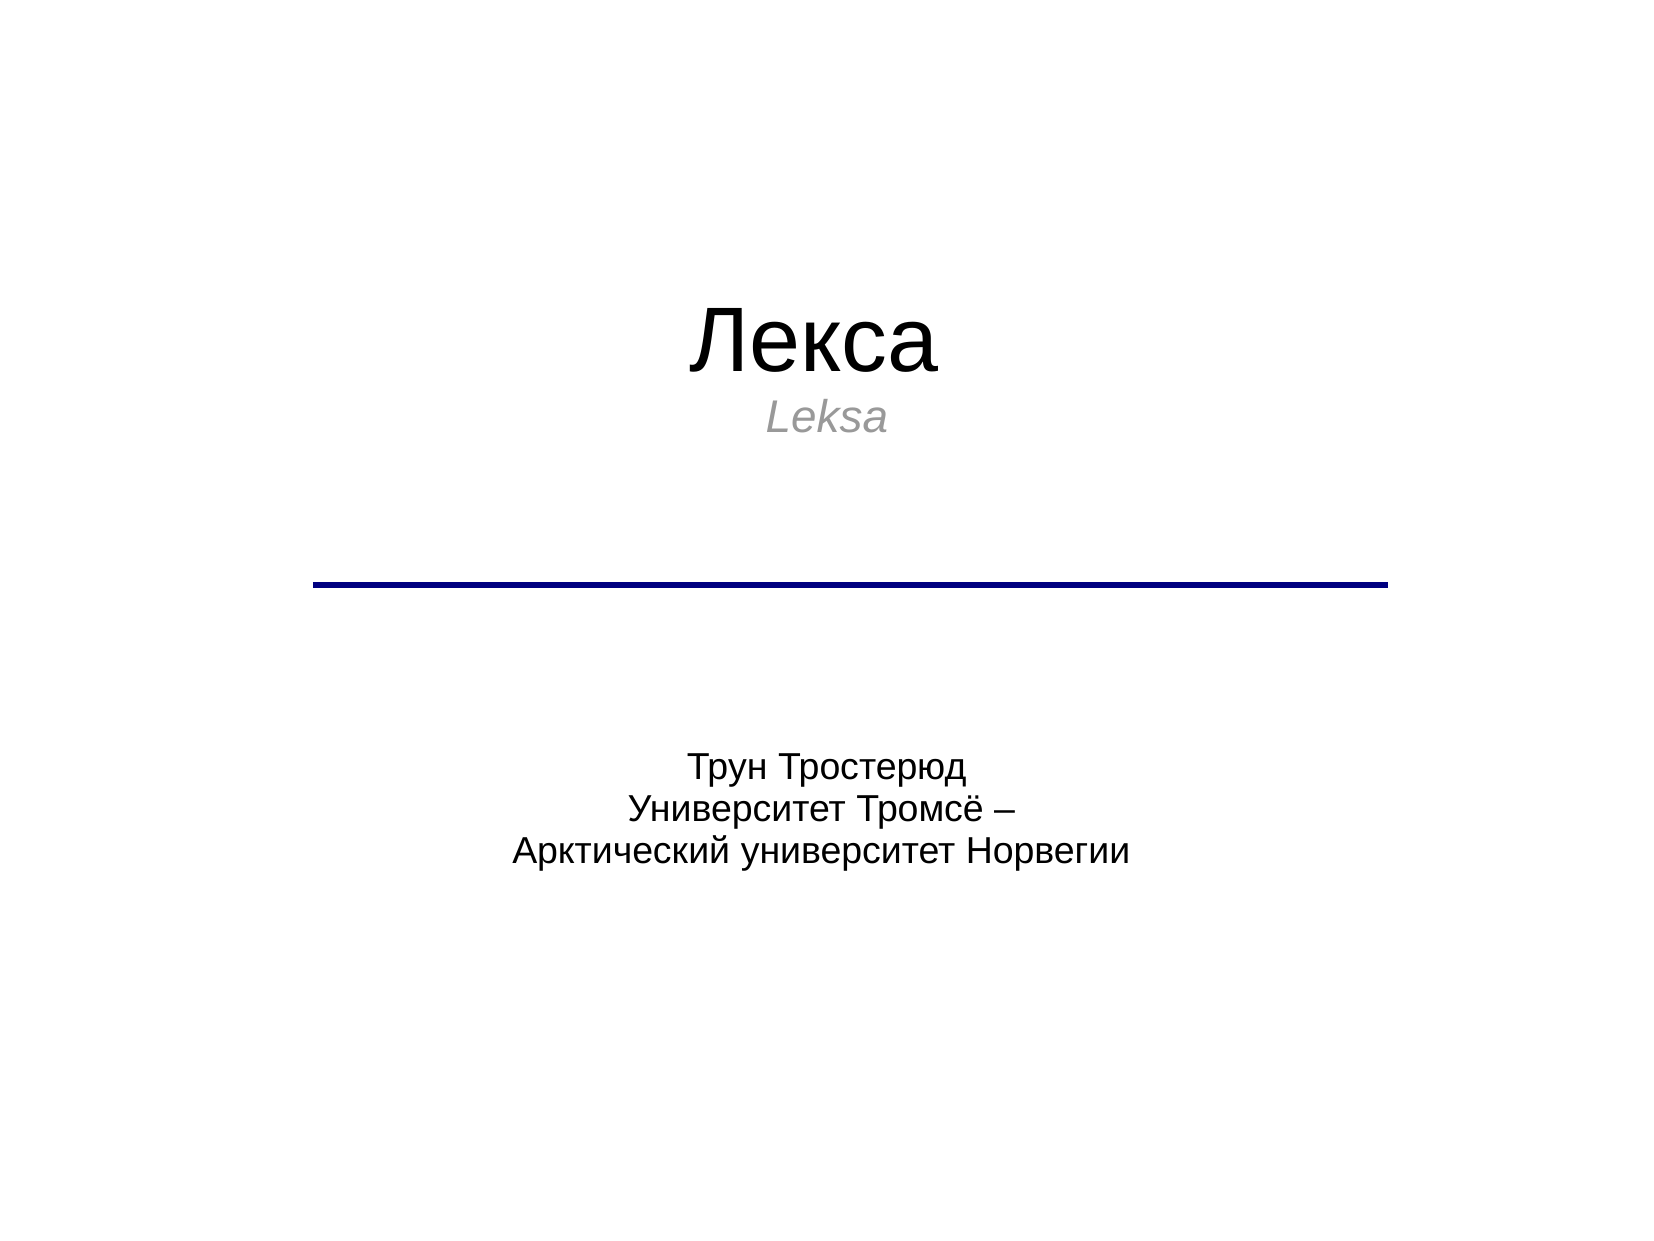

# Лекса Leksa
Трун Тростерюд
Университет Тромсё –
Арктический университет Норвегии